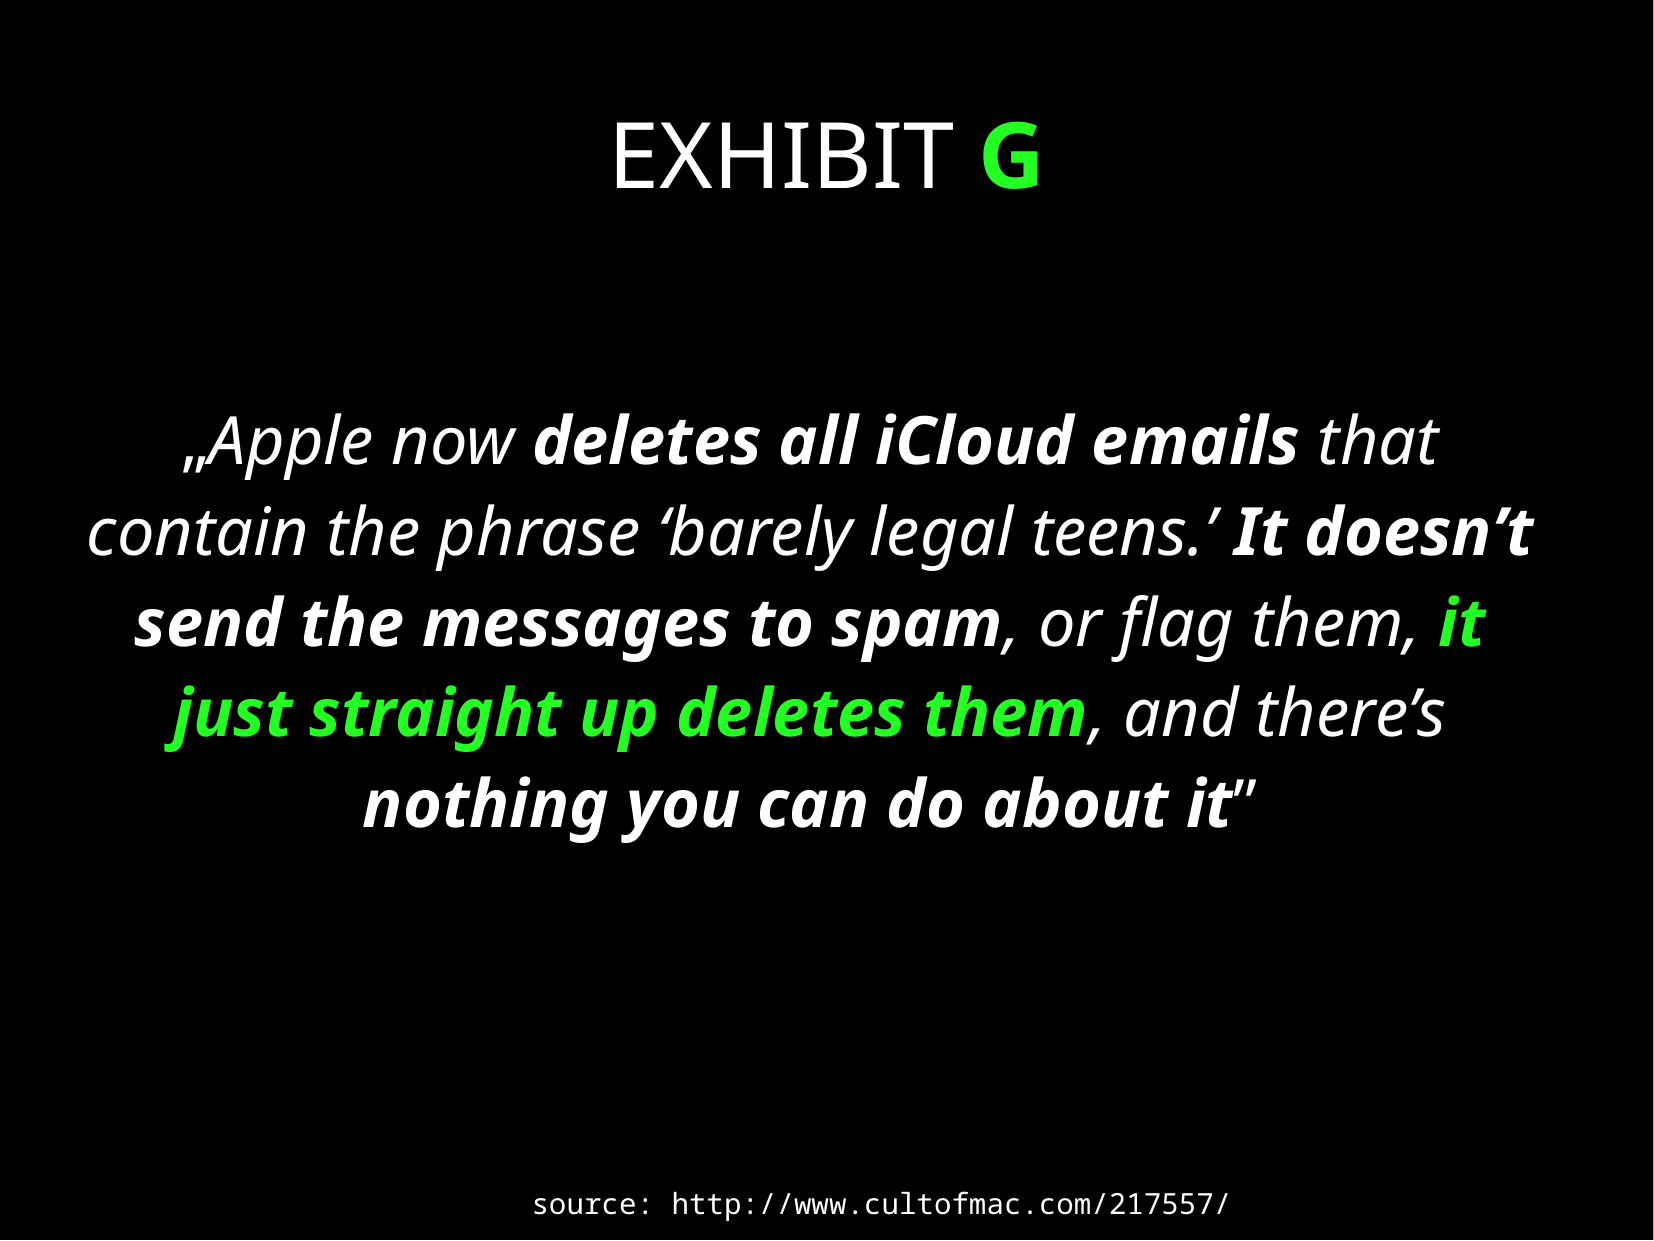

EXHIBIT G
# „Apple now deletes all iCloud emails that contain the phrase ‘barely legal teens.’ It doesn’t send the messages to spam, or flag them, it just straight up deletes them, and there’s nothing you can do about it”
source: http://www.cultofmac.com/217557/